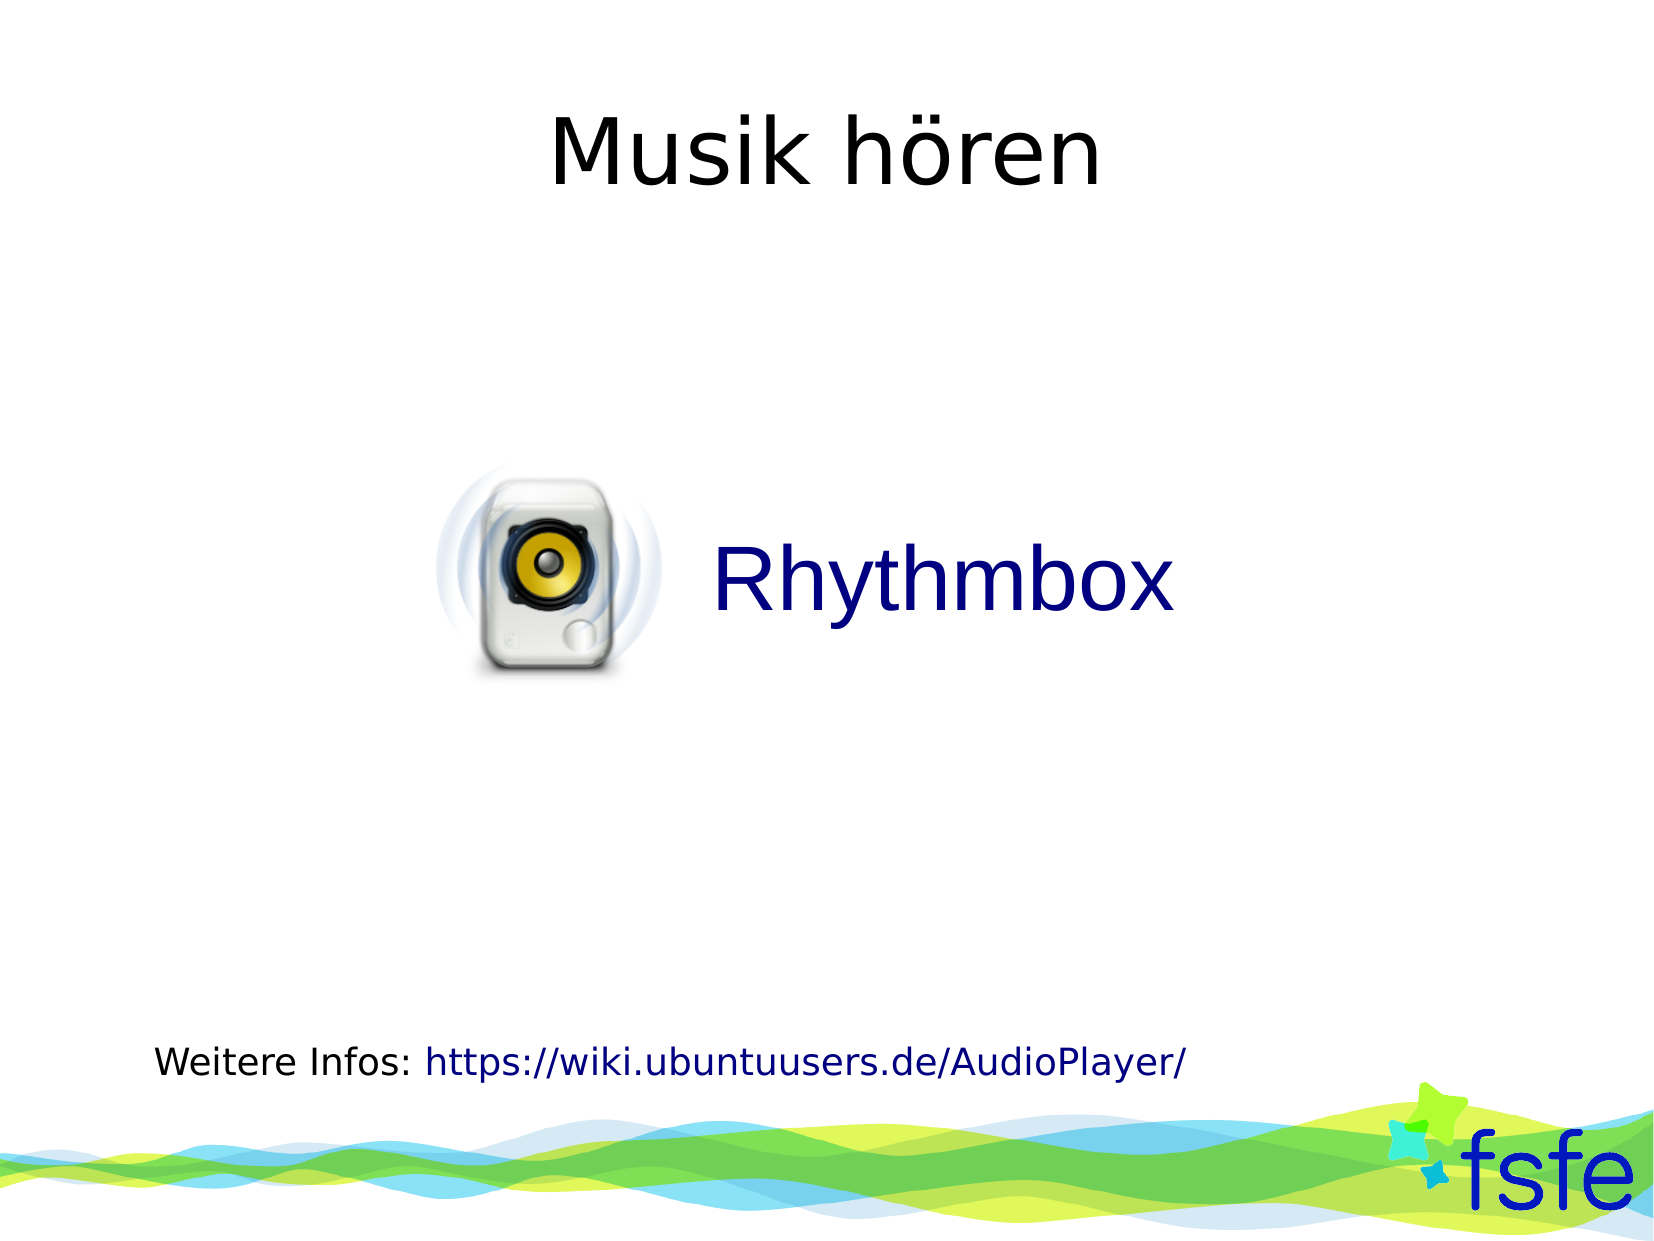

# Musik hören
Weitere Infos: https://wiki.ubuntuusers.de/AudioPlayer/
Rhythmbox